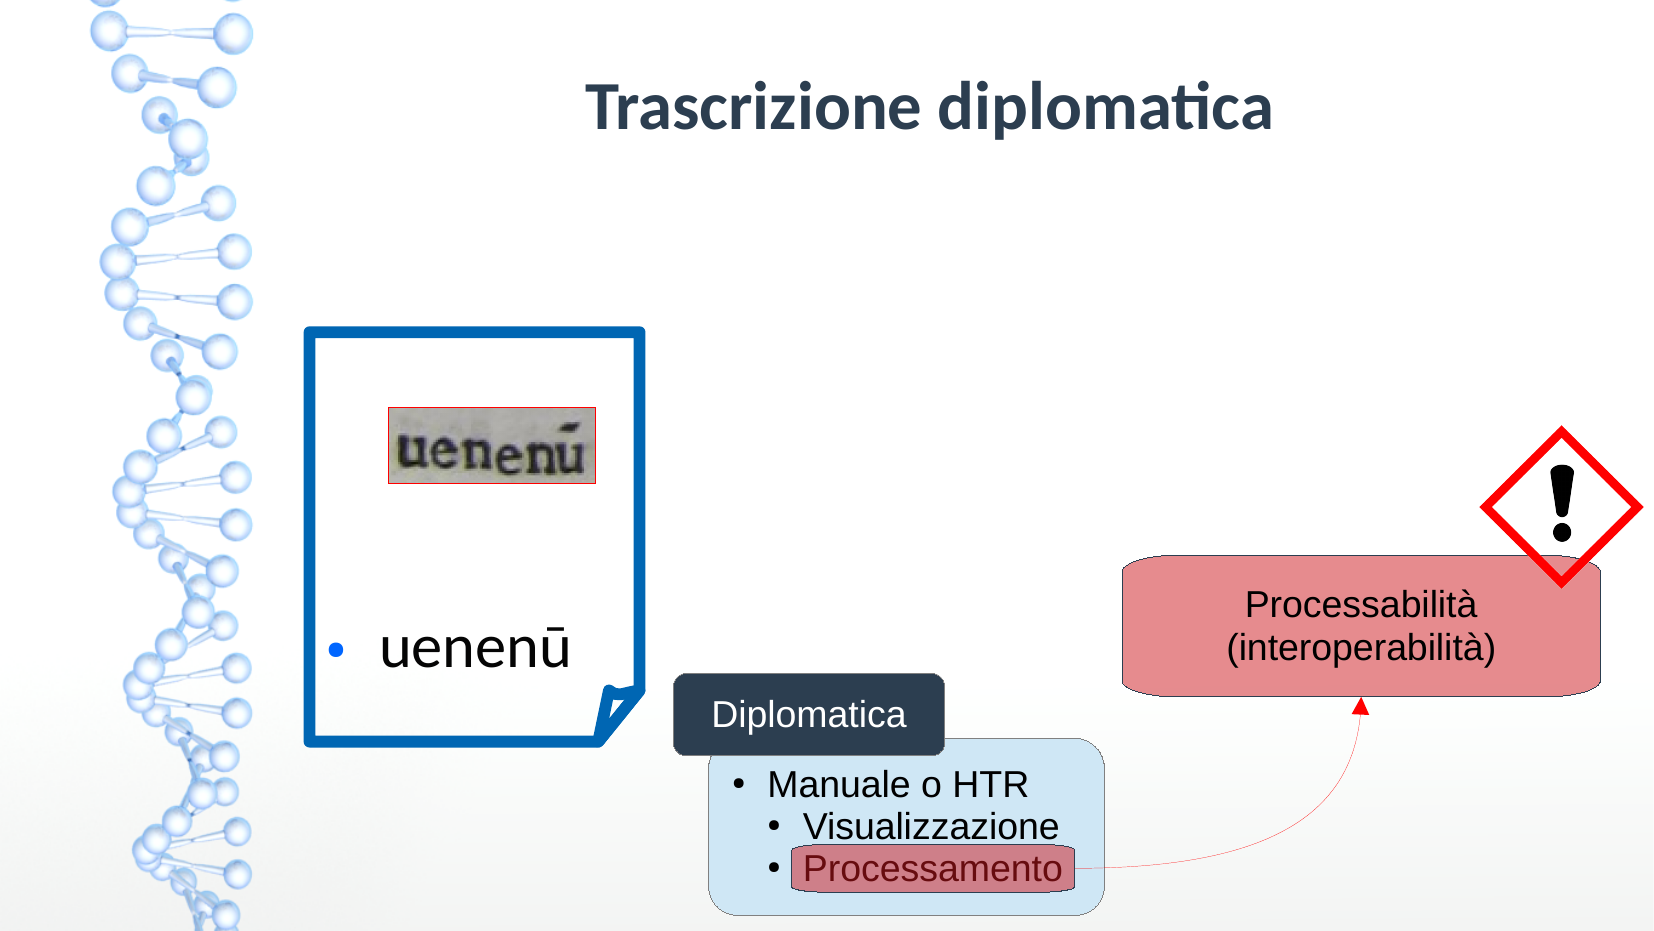

# Trascrizione diplomatica
Processabilità
(interoperabilità)
uenenū
Diplomatica
Manuale o HTR
Visualizzazione
Processamento